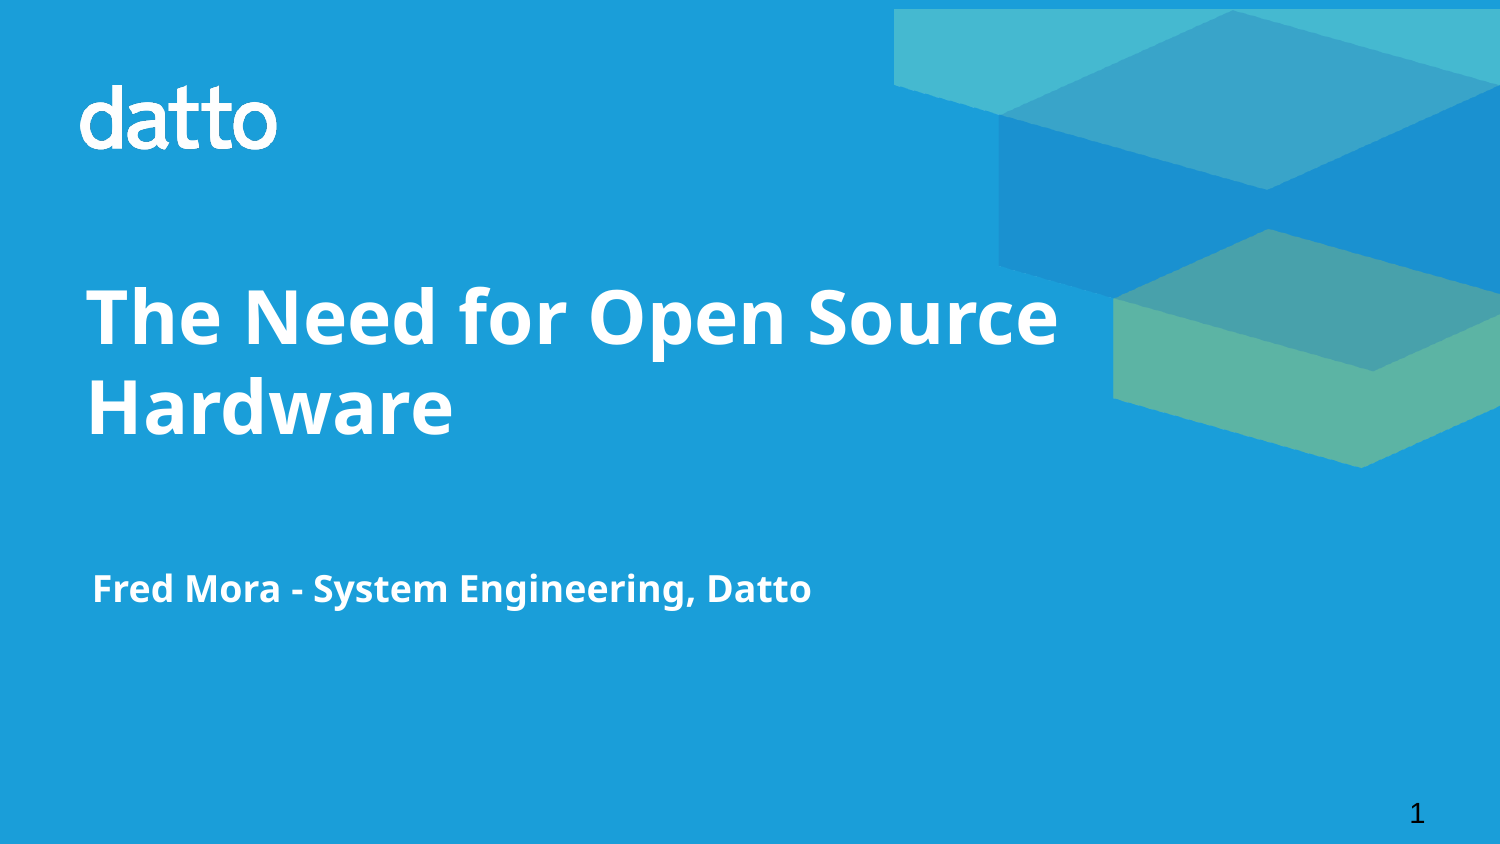

# The Need for Open Source Hardware
Fred Mora - System Engineering, Datto